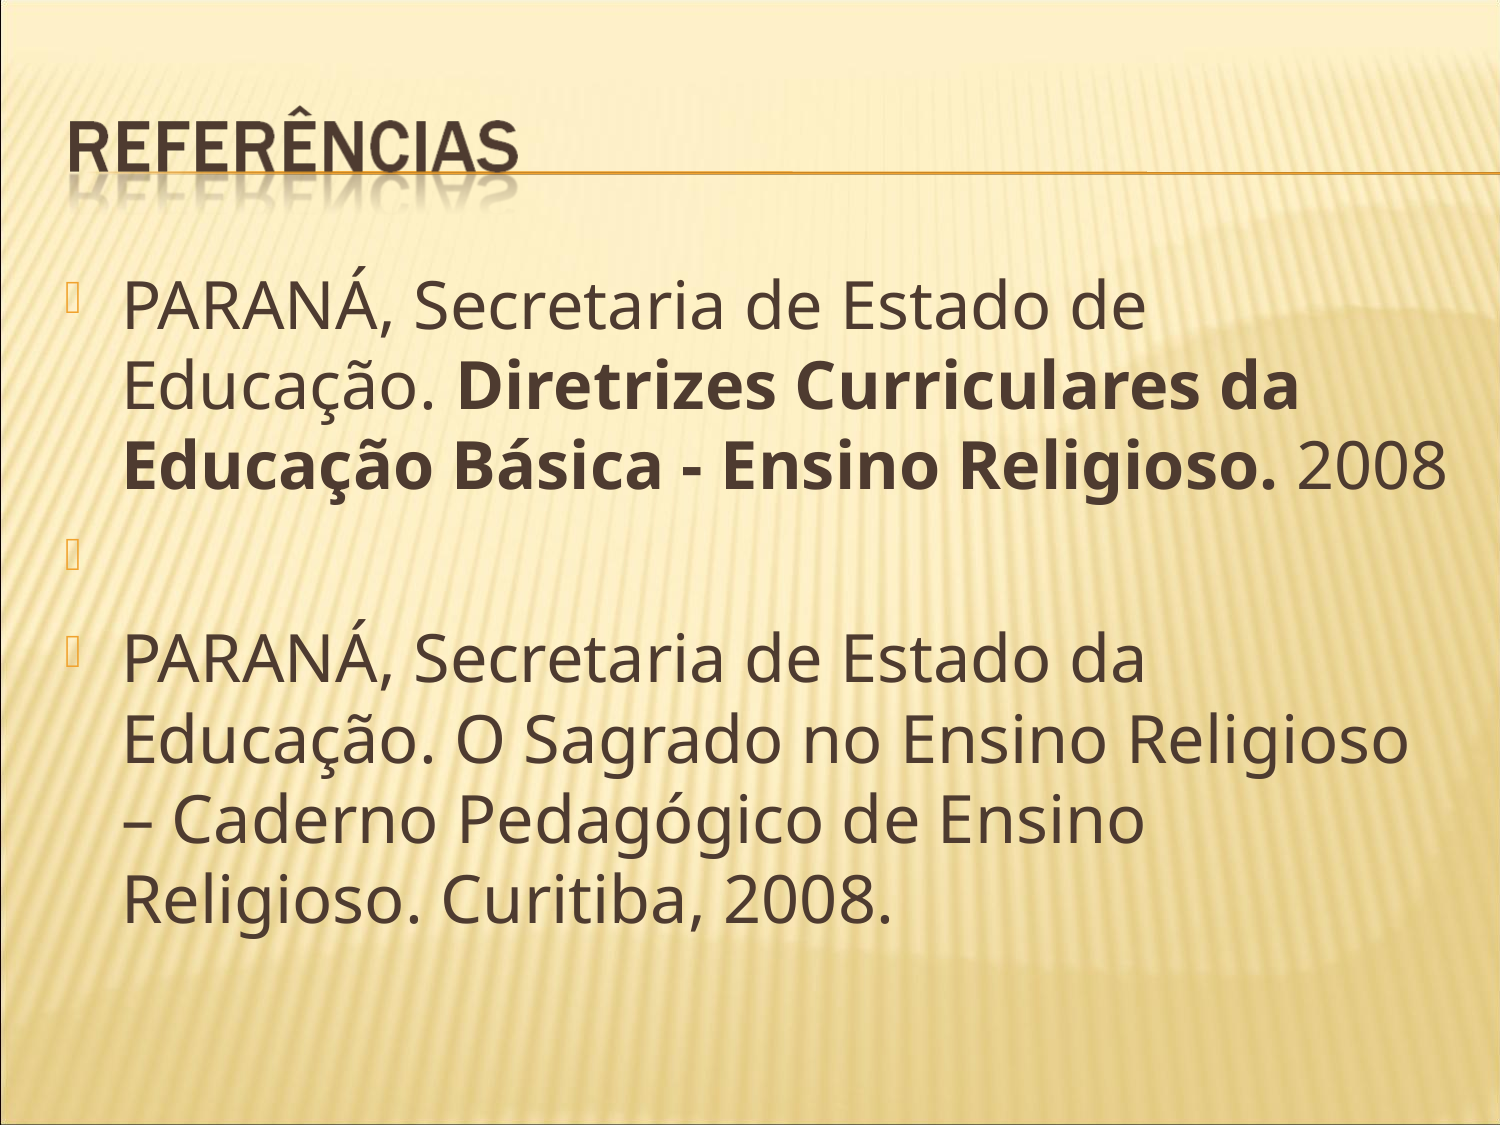

# PARANÁ, Secretaria de Estado de Educação. Diretrizes Curriculares da Educação Básica - Ensino Religioso. 2008
PARANÁ, Secretaria de Estado da Educação. O Sagrado no Ensino Religioso – Caderno Pedagógico de Ensino Religioso. Curitiba, 2008.